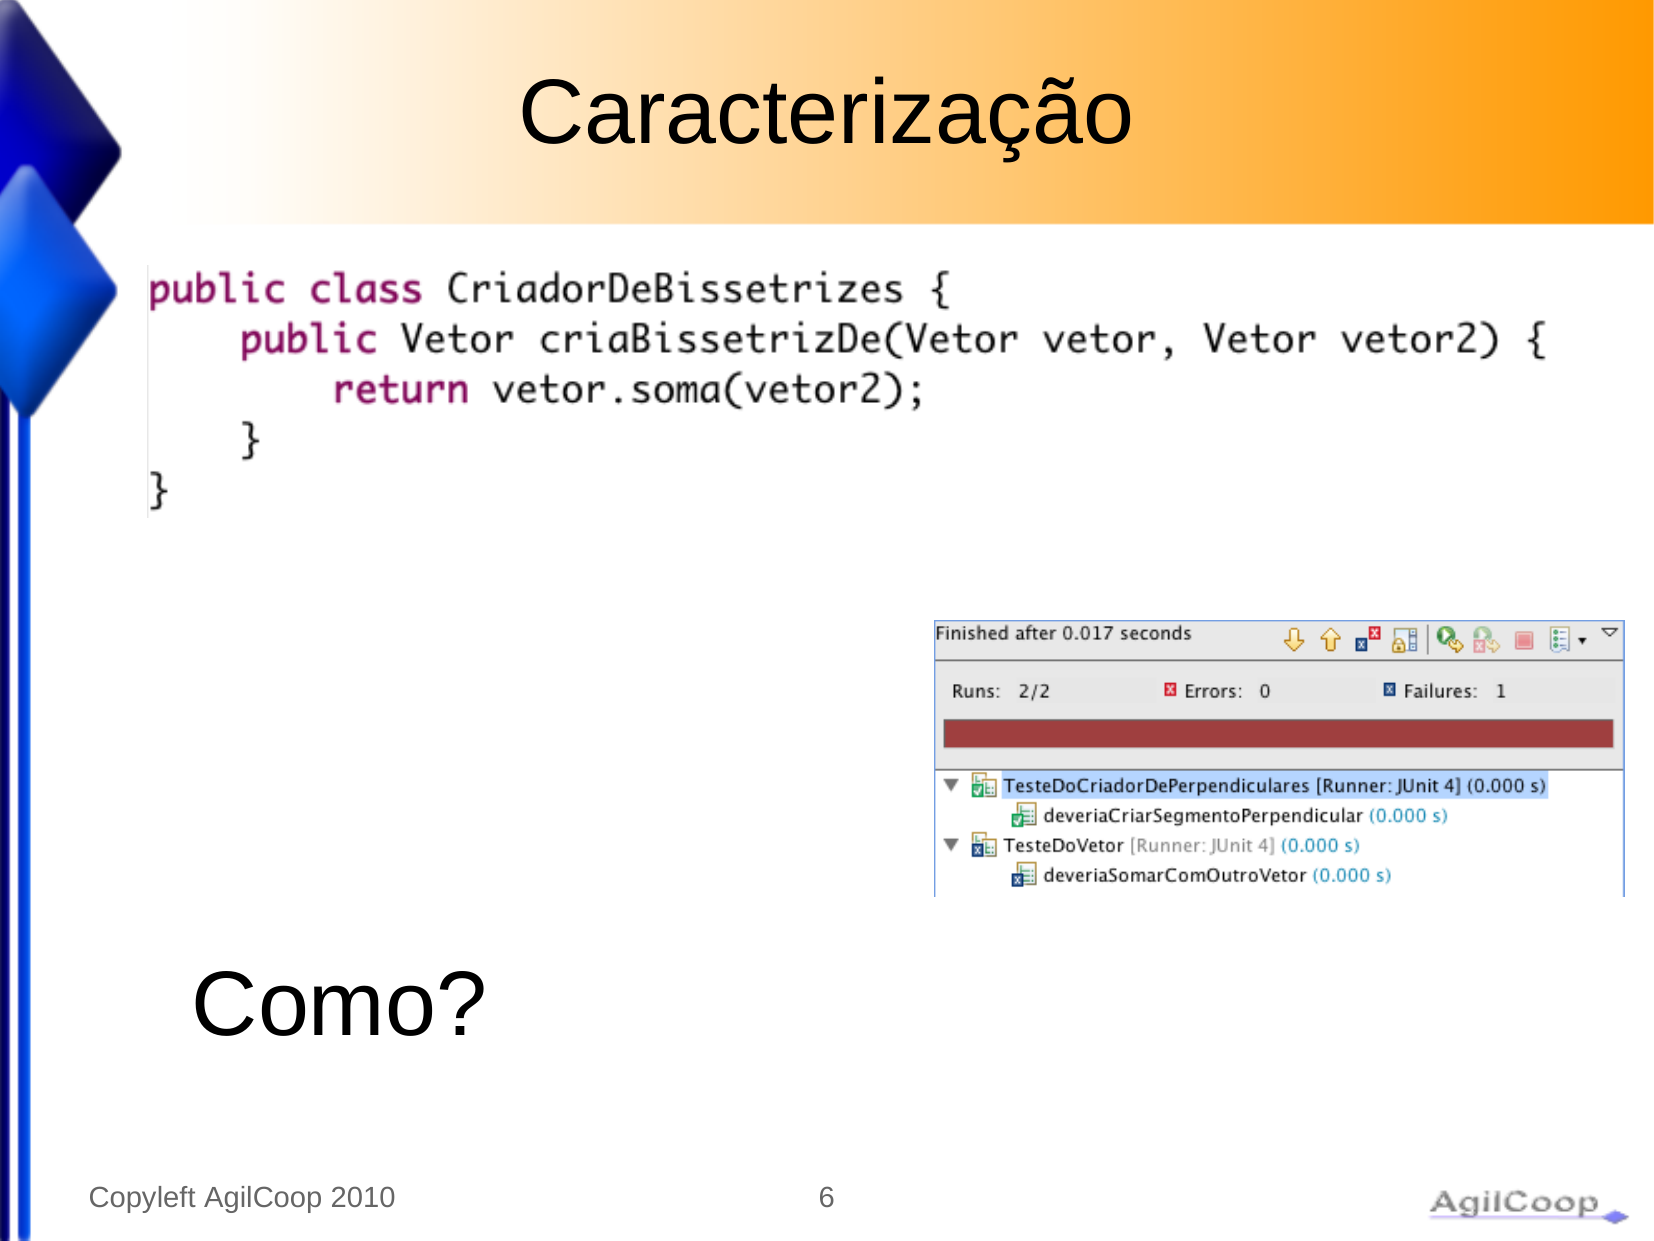

# Caracterização
Como?
6
Copyleft AgilCoop 2010